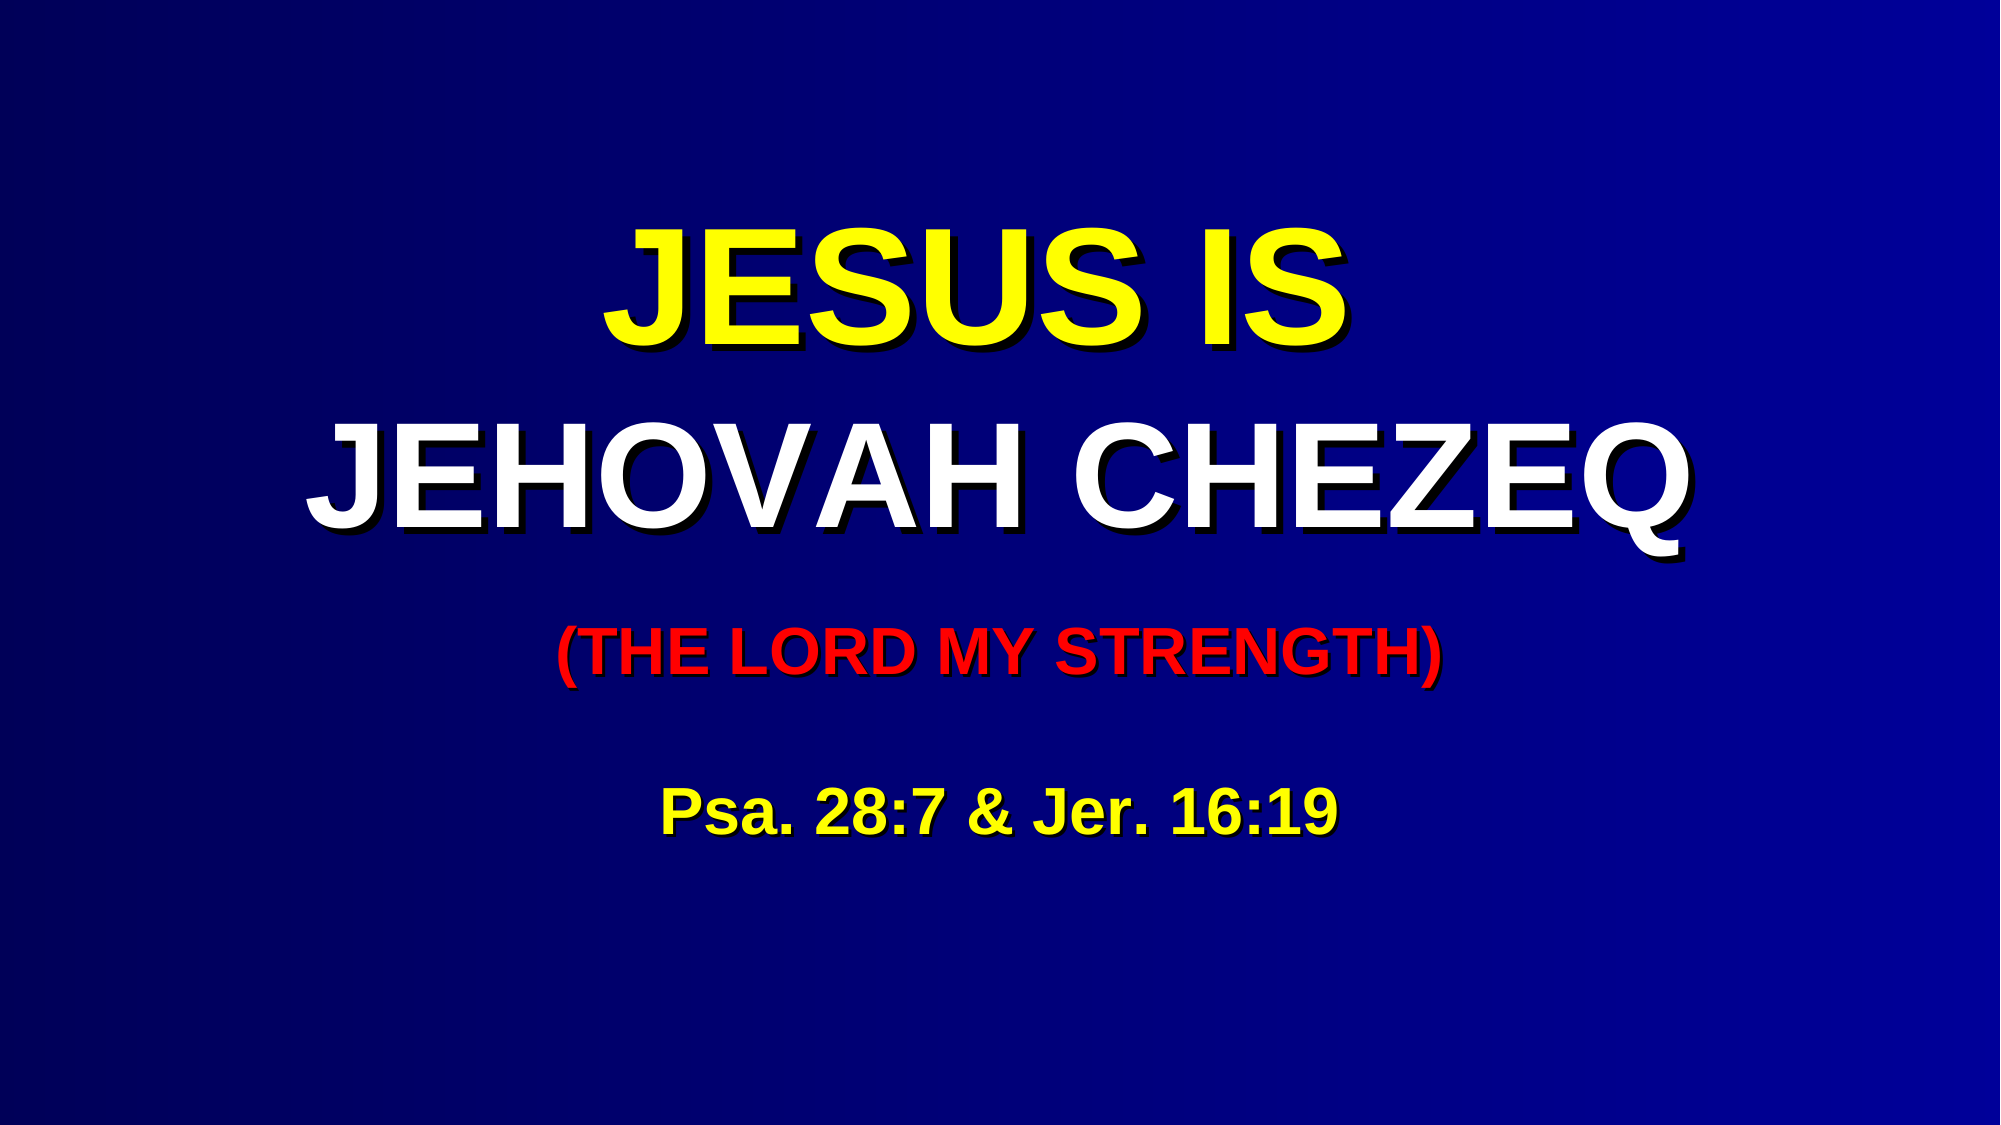

# JESUS IS JEHOVAH CHEZEQ (THE LORD MY STRENGTH) Psa. 28:7 & Jer. 16:19